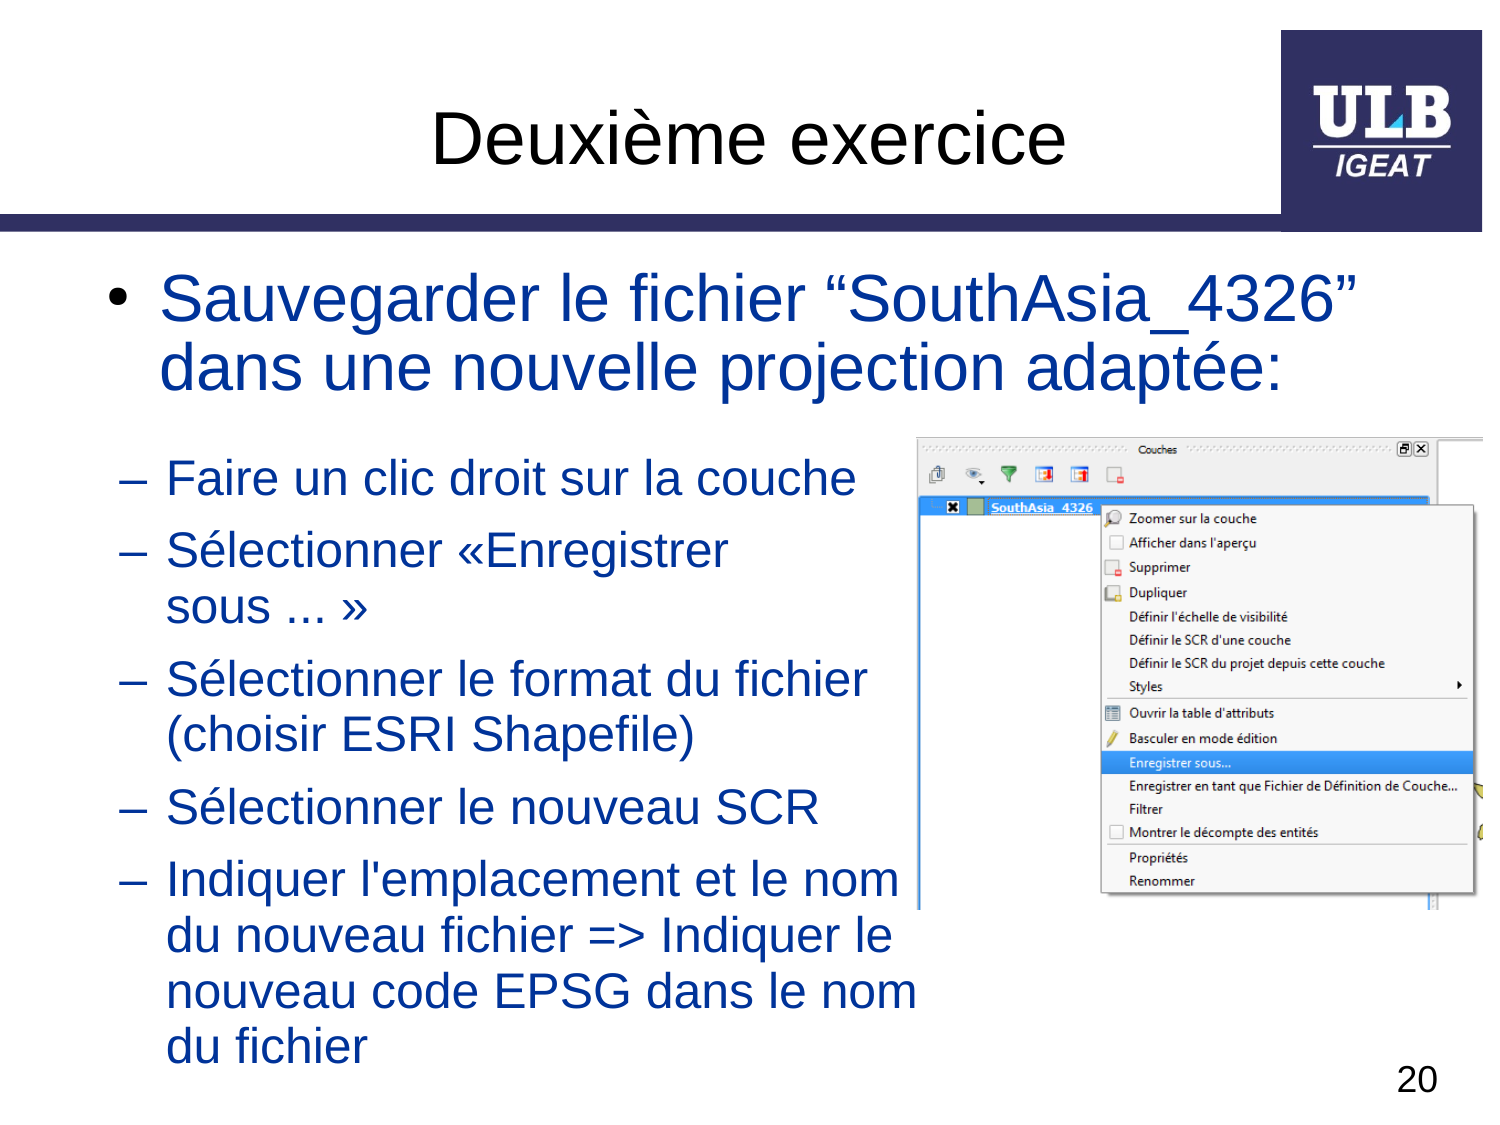

# Deuxième exercice
Sauvegarder le fichier “SouthAsia_4326” dans une nouvelle projection adaptée:
Faire un clic droit sur la couche
Sélectionner «Enregistrer sous ... »
Sélectionner le format du fichier (choisir ESRI Shapefile)
Sélectionner le nouveau SCR
Indiquer l'emplacement et le nom du nouveau fichier => Indiquer le nouveau code EPSG dans le nom du fichier